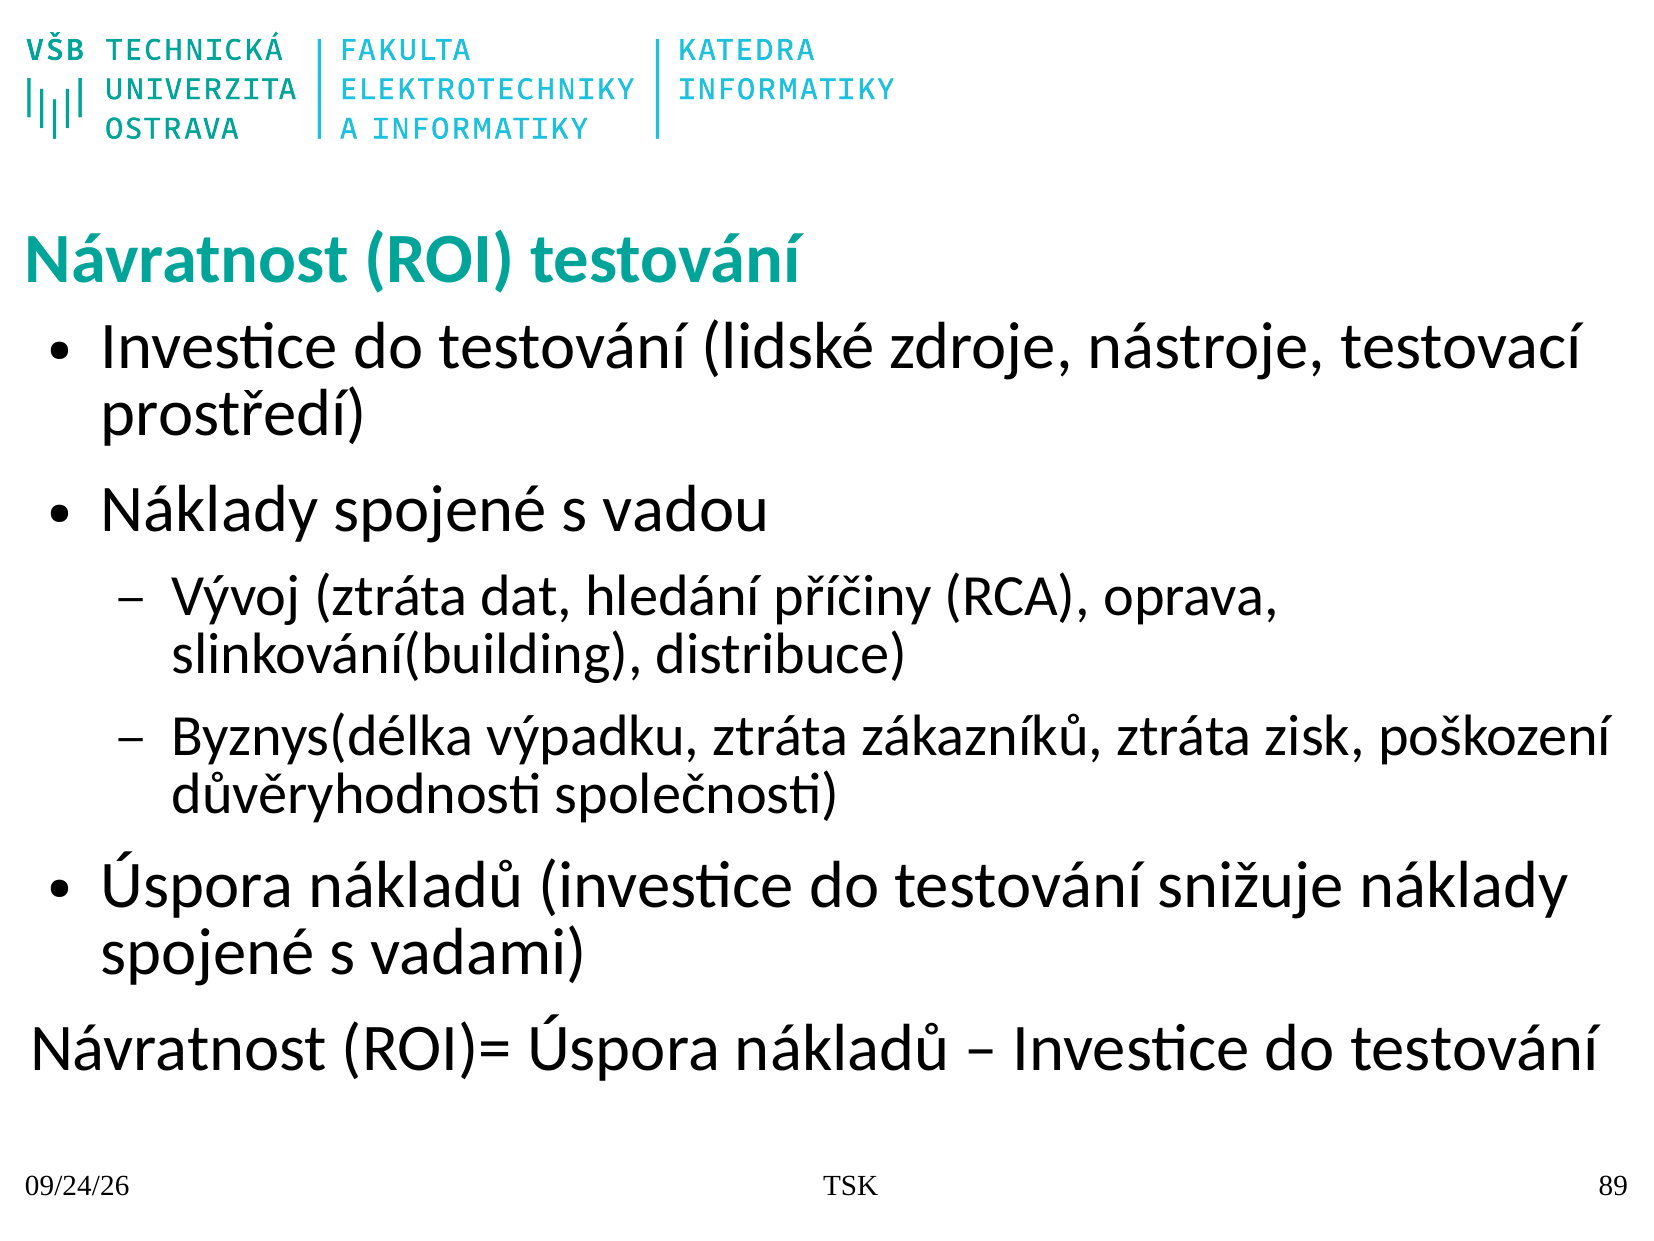

# Návratnost (ROI) testování
Investice do testování (lidské zdroje, nástroje, testovací prostředí)
Náklady spojené s vadou
Vývoj (ztráta dat, hledání příčiny (RCA), oprava, slinkování(building), distribuce)
Byznys(délka výpadku, ztráta zákazníků, ztráta zisk, poškození důvěryhodnosti společnosti)
Úspora nákladů (investice do testování snižuje náklady spojené s vadami)
Návratnost (ROI)= Úspora nákladů – Investice do testování
TSK
89